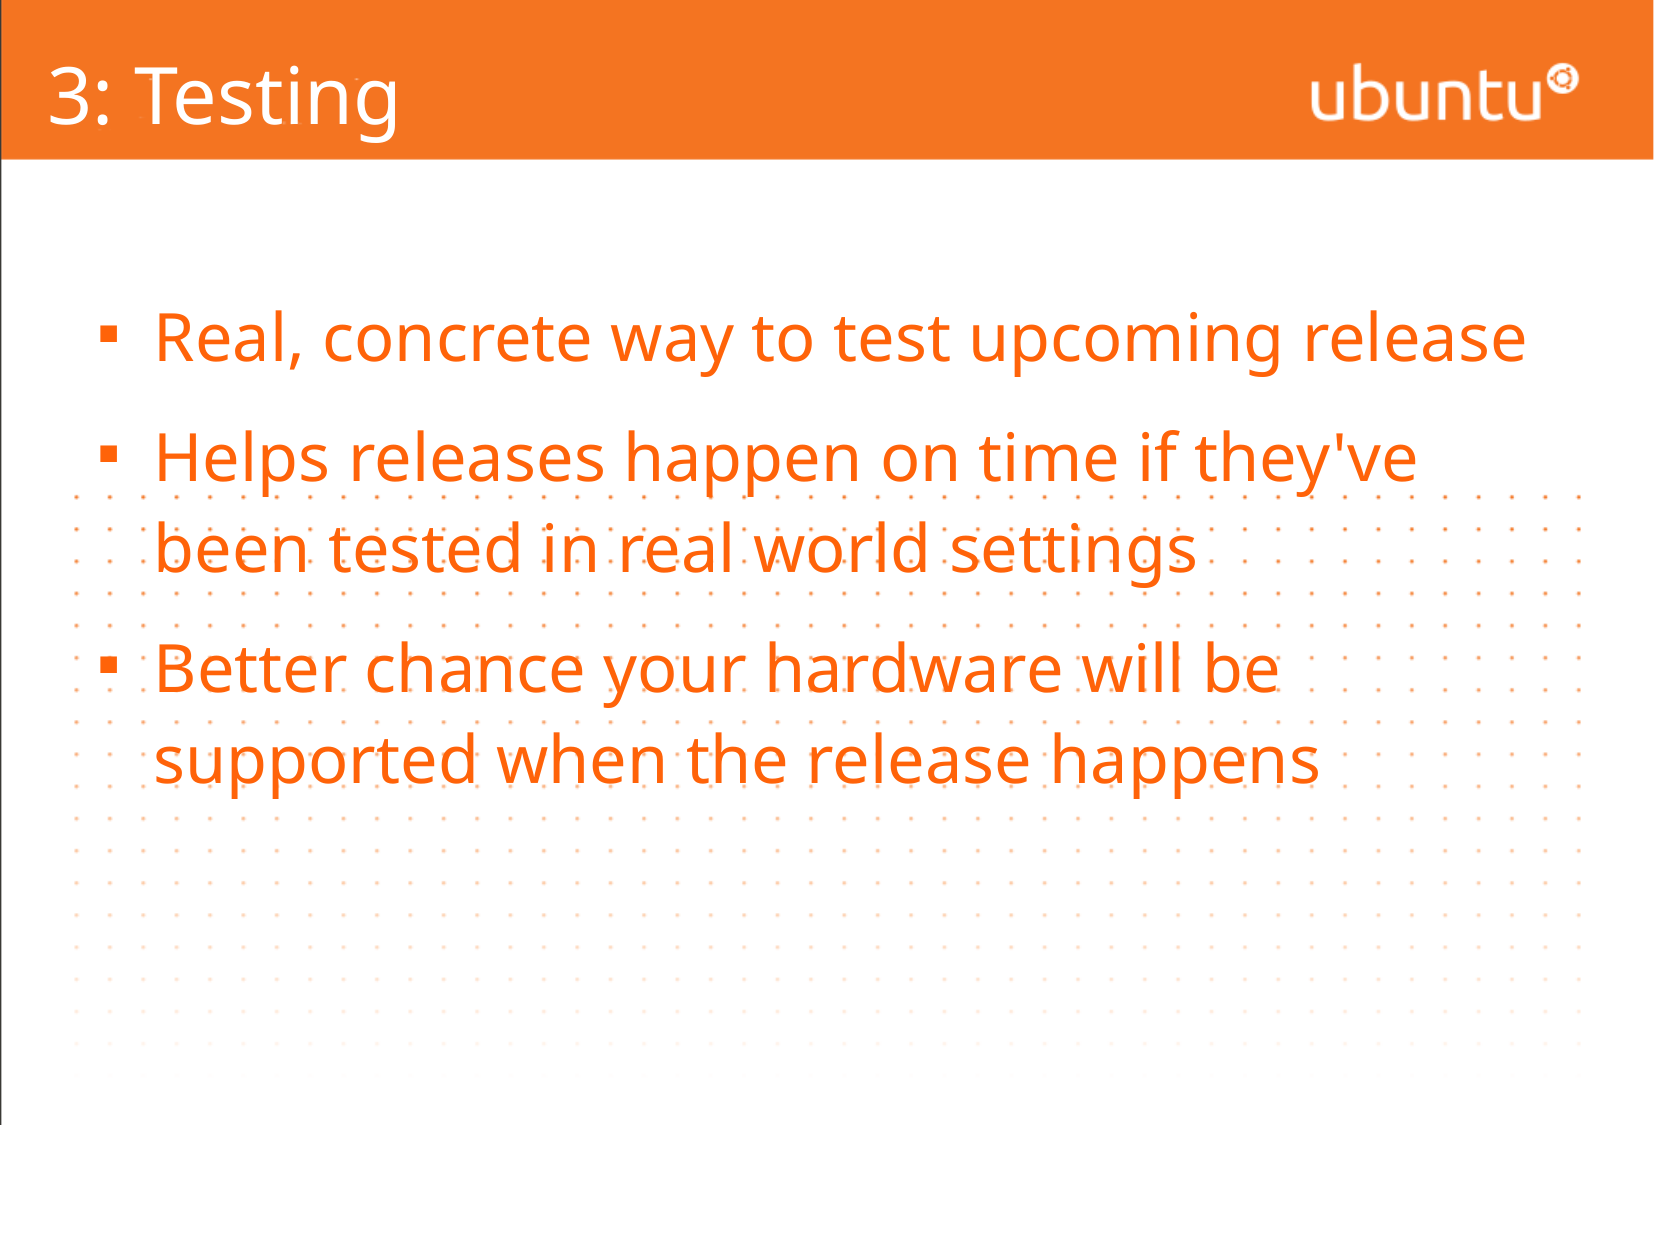

# 3: Testing
Real, concrete way to test upcoming release
Helps releases happen on time if they've been tested in real world settings
Better chance your hardware will be supported when the release happens